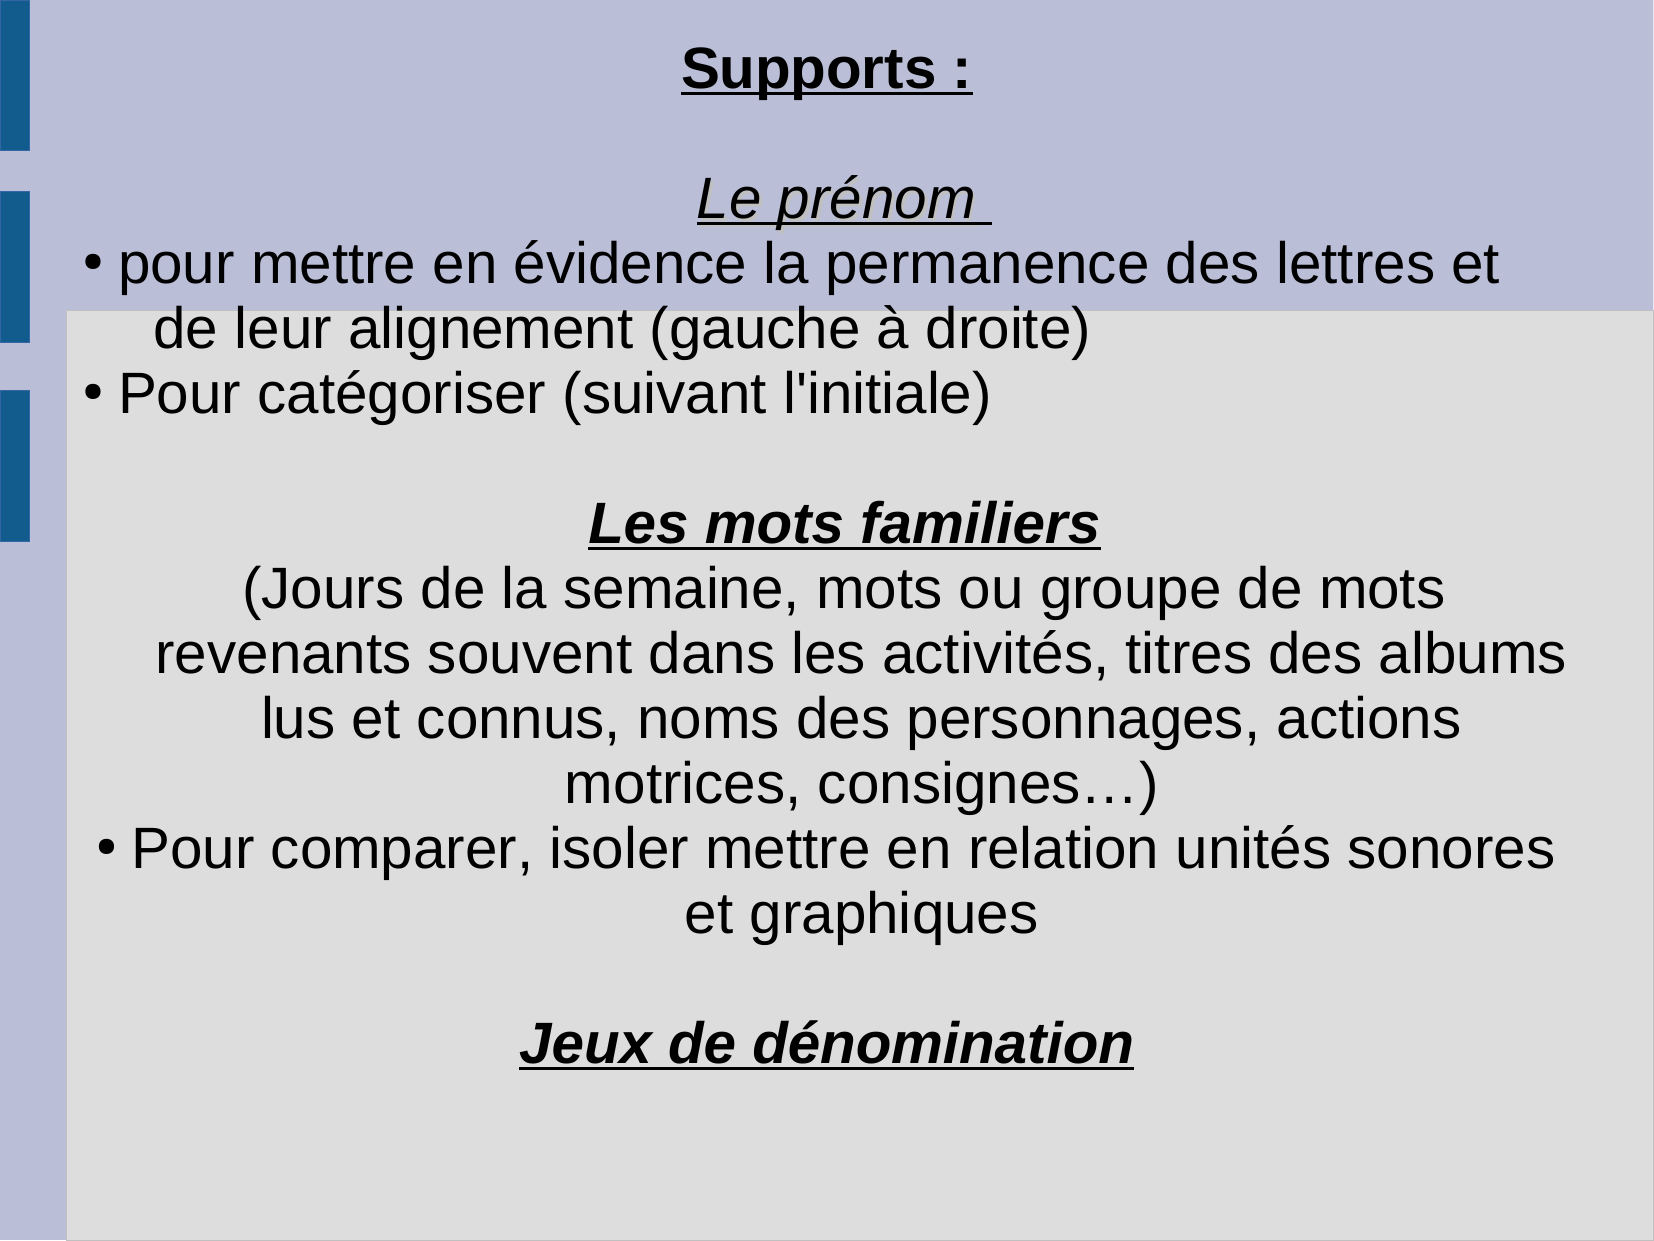

# Supports :
Le prénom
pour mettre en évidence la permanence des lettres et de leur alignement (gauche à droite)
Pour catégoriser (suivant l'initiale)
Les mots familiers
(Jours de la semaine, mots ou groupe de mots revenants souvent dans les activités, titres des albums lus et connus, noms des personnages, actions motrices, consignes…)
Pour comparer, isoler mettre en relation unités sonores et graphiques
Jeux de dénomination